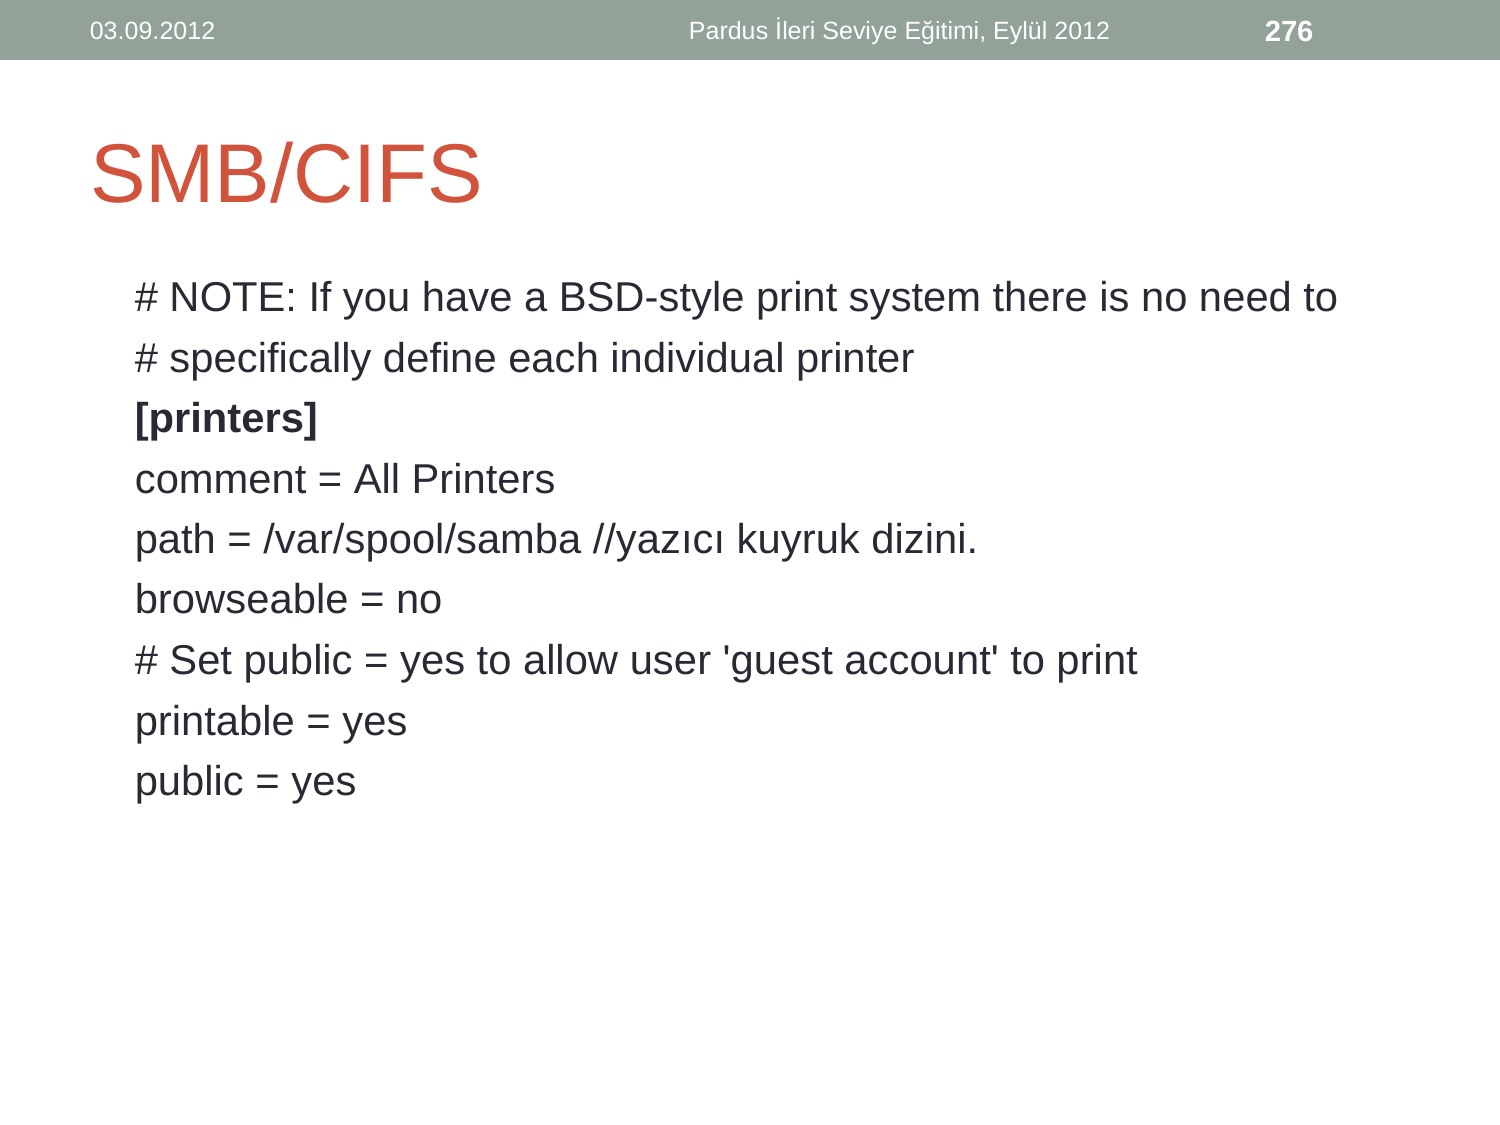

03.09.2012
Pardus İleri Seviye Eğitimi, Eylül 2012
# SMB/CIFS
# NOTE: If you have a BSD-style print system there is no need to
# specifically define each individual printer
[printers]
comment = All Printers
path = /var/spool/samba //yazıcı kuyruk dizini.
browseable = no
# Set public = yes to allow user 'guest account' to print
printable = yes
public = yes